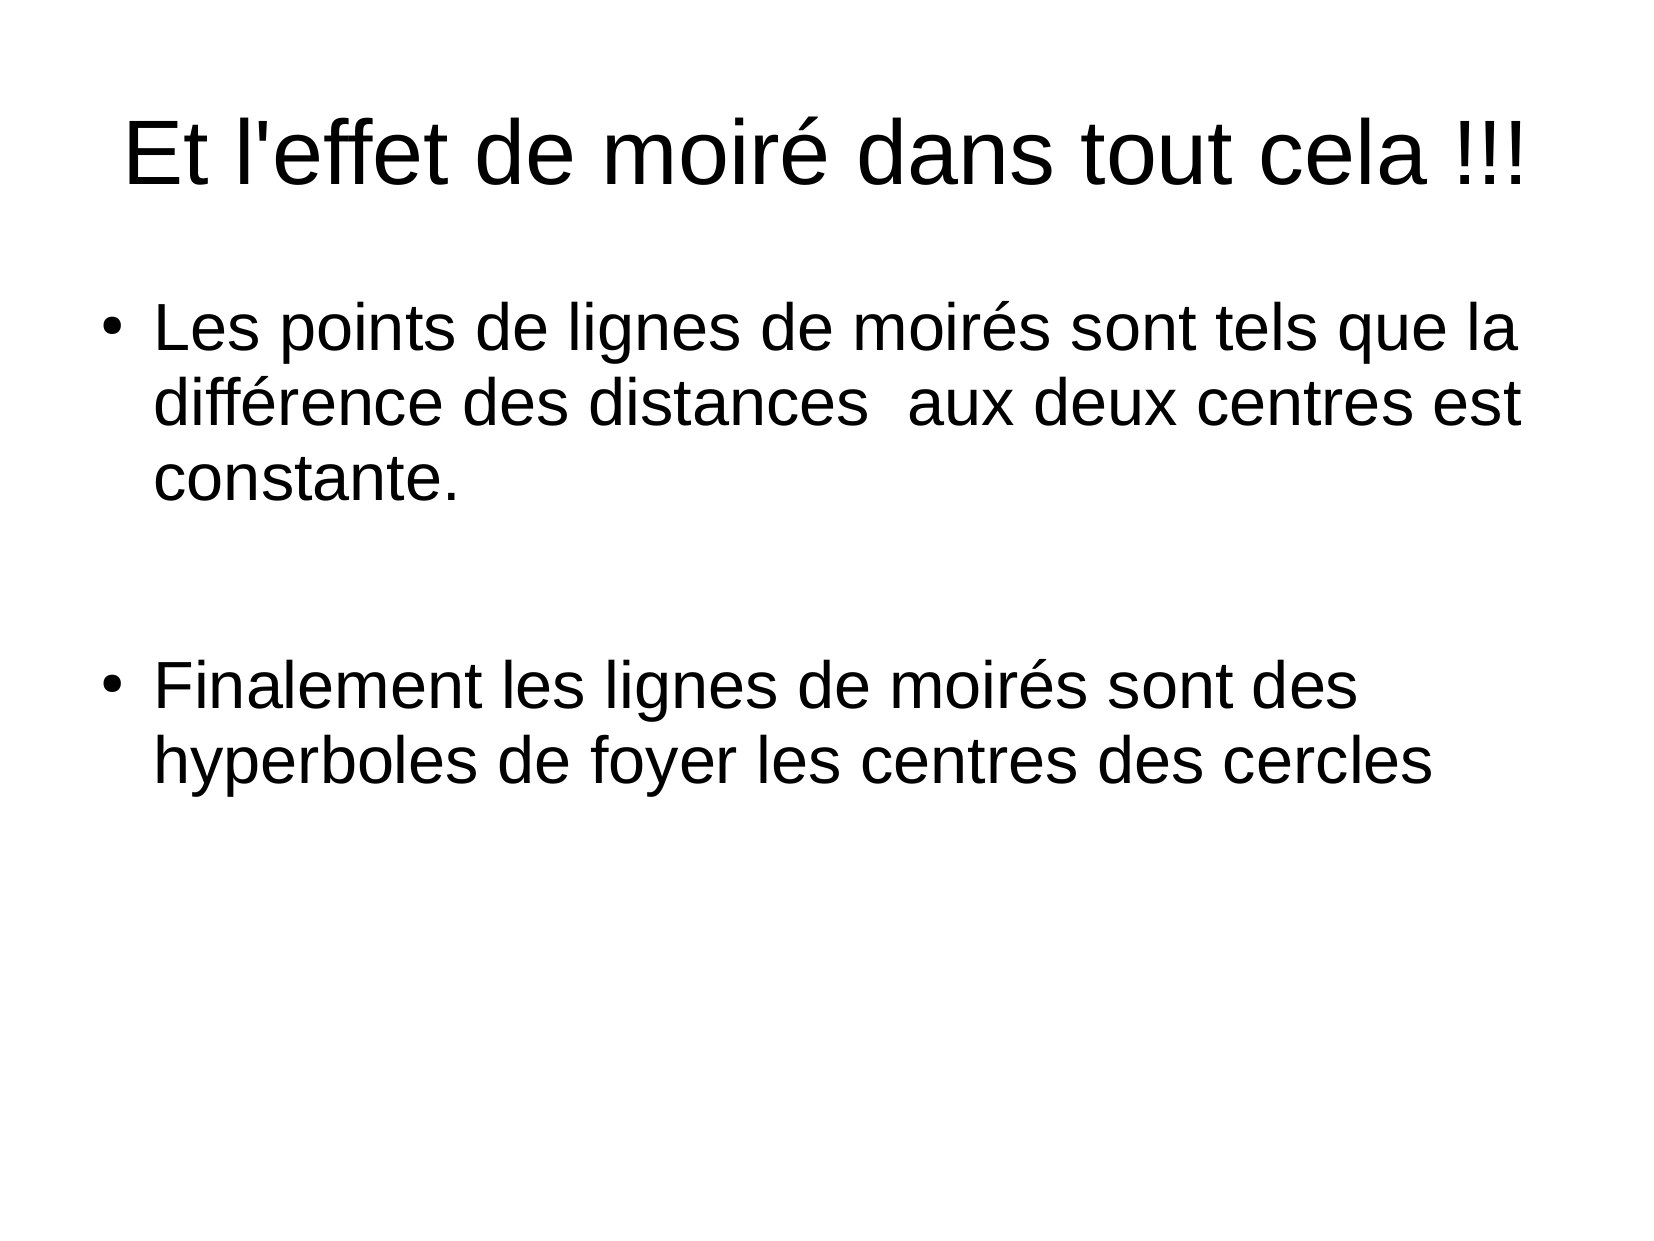

# Et l'effet de moiré dans tout cela !!!
Les points de lignes de moirés sont tels que la différence des distances aux deux centres est constante.
Finalement les lignes de moirés sont des hyperboles de foyer les centres des cercles